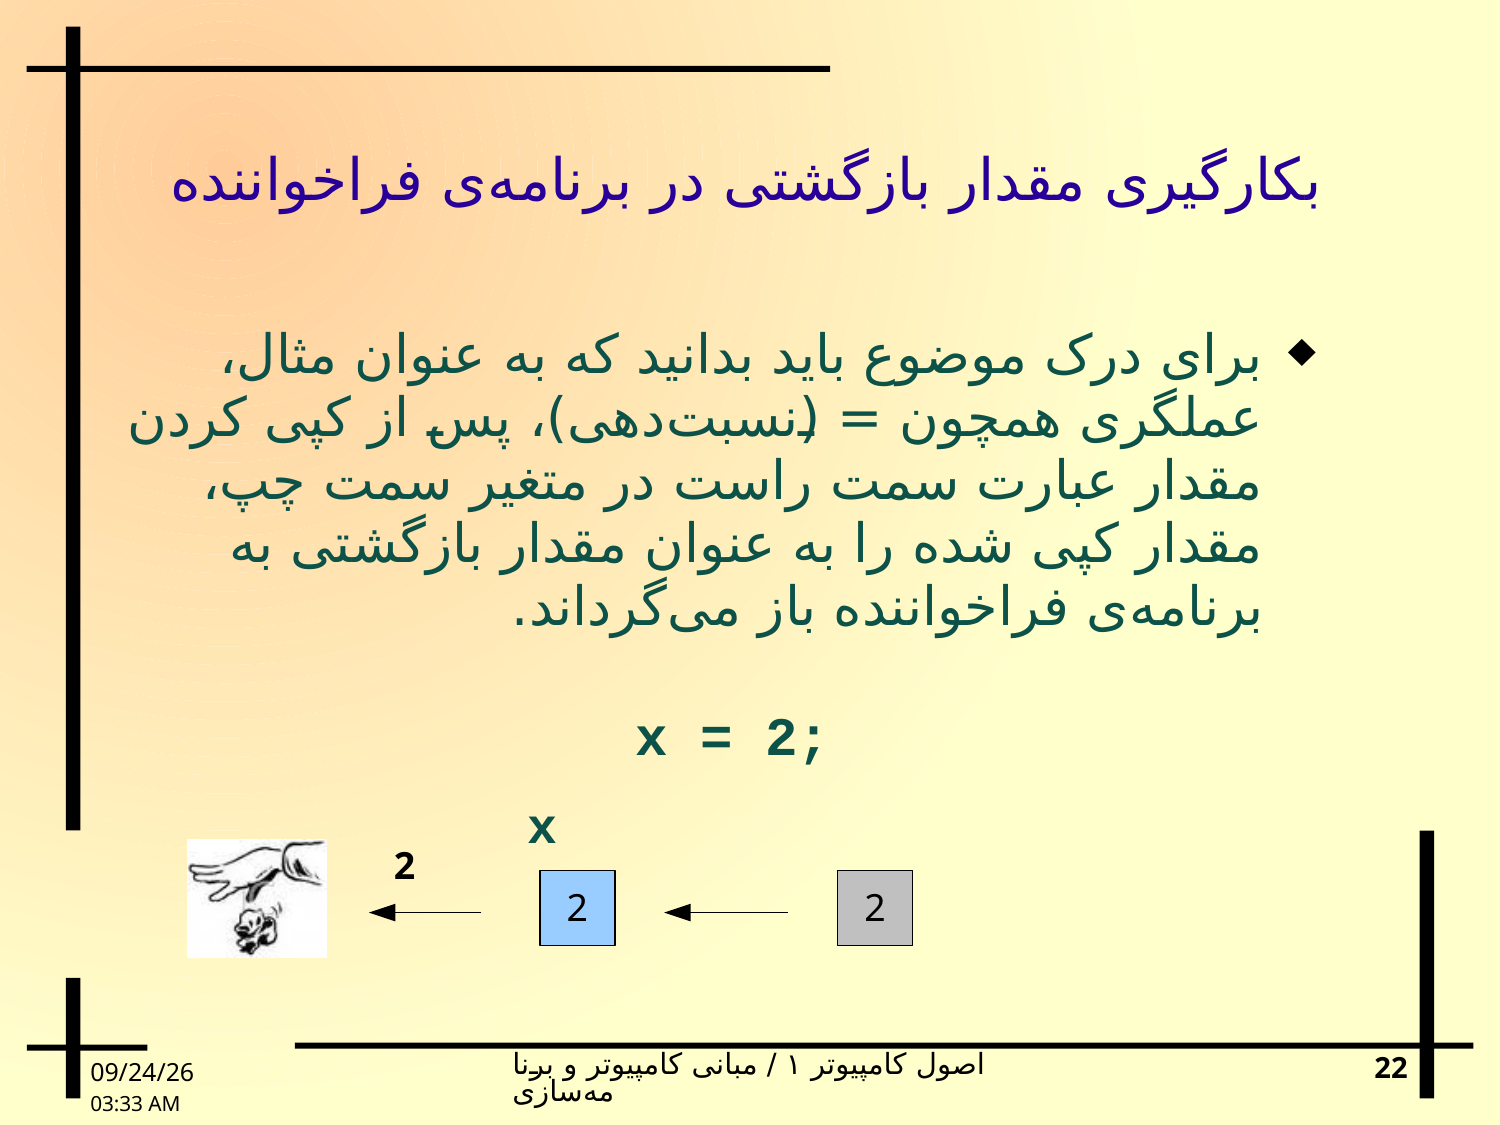

# بکارگیری مقدار بازگشتی در برنامه‌ی فراخواننده
برای درک موضوع باید بدانید که به عنوان مثال، عملگری همچون = (نسبت‌دهی)، پس از کپی کردن مقدار عبارت سمت راست در متغیر سمت چپ، مقدار کپی شده را به عنوان مقدار بازگشتی به برنامه‌ی فراخواننده باز می‌گرداند.
x = 2;
x
2
2
2
اصول کامپیوتر ۱ / مبانی کامپیوتر و برنامه‌سازی
22